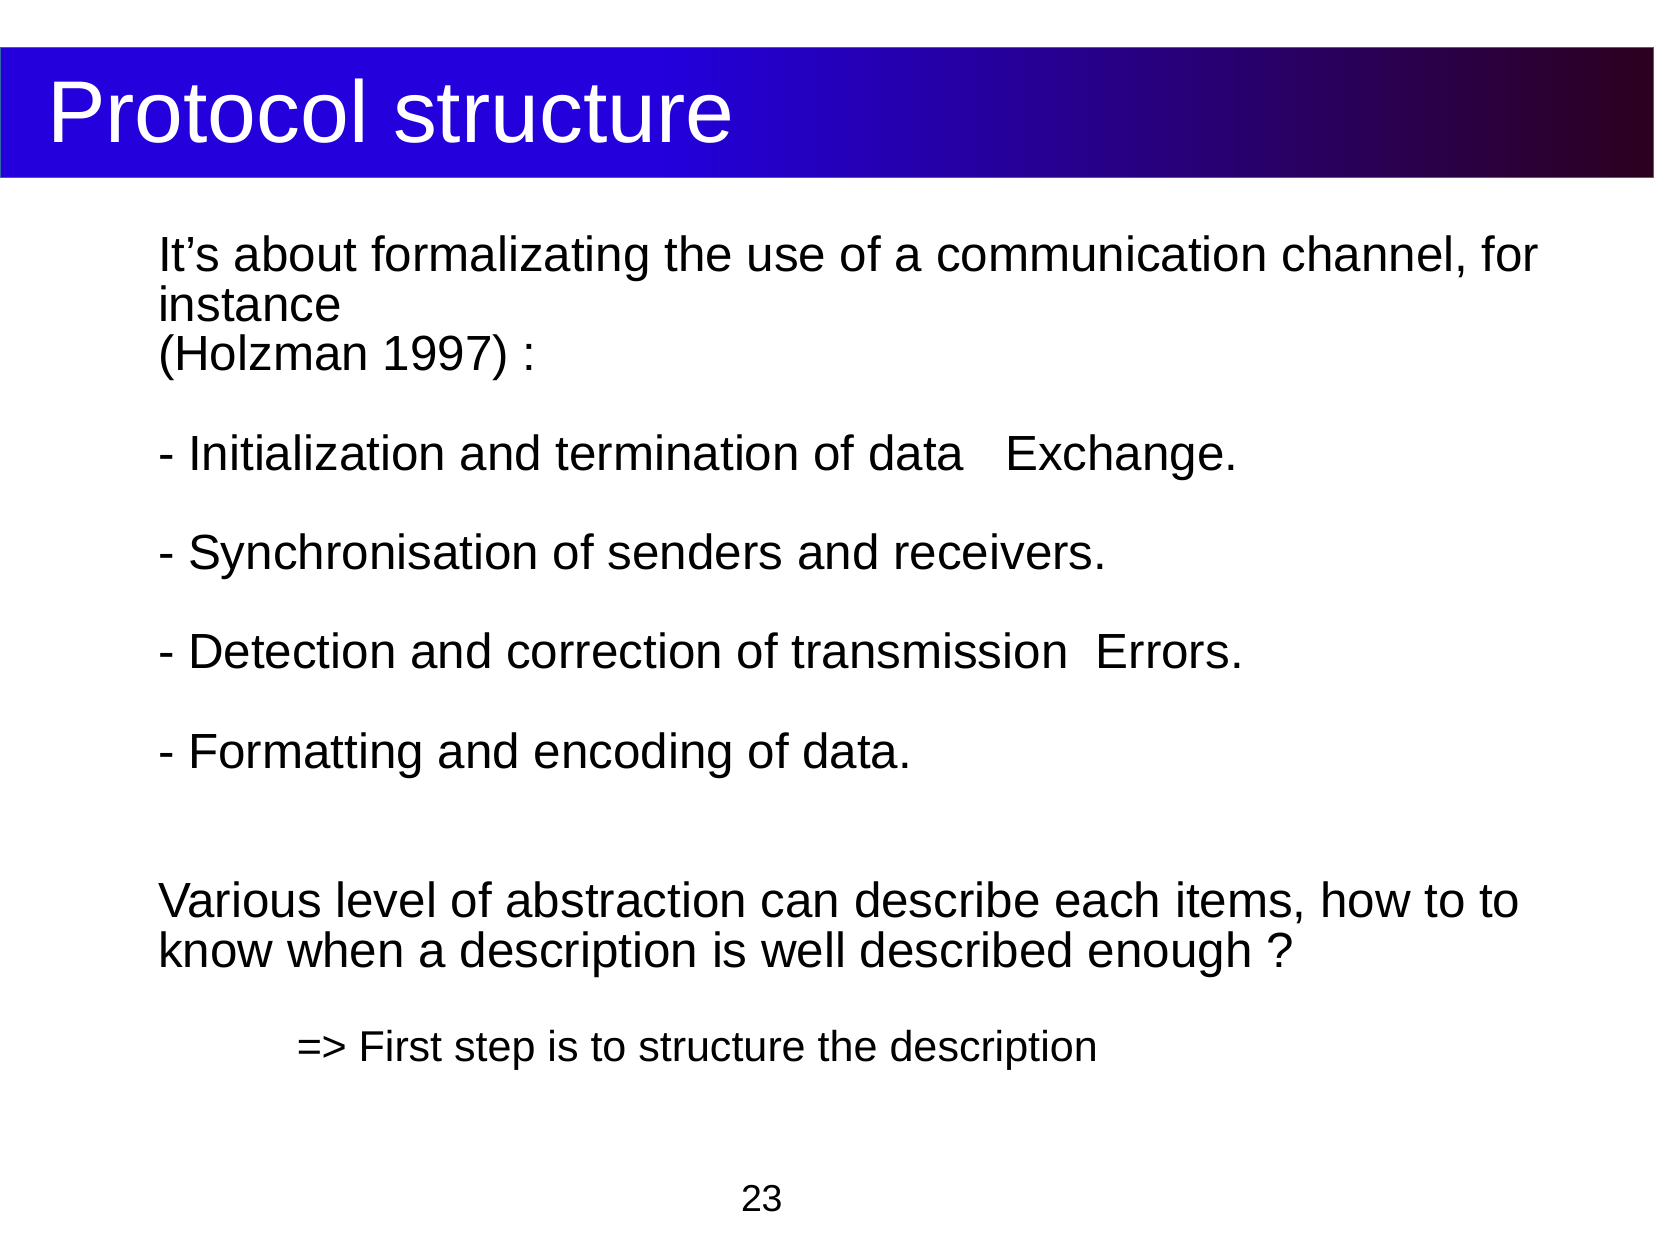

# Protocol structure
It’s about formalizating the use of a communication channel, for instance
(Holzman 1997) :
- Initialization and termination of data Exchange.
- Synchronisation of senders and receivers.
- Detection and correction of transmission Errors.
- Formatting and encoding of data.
Various level of abstraction can describe each items, how to to know when a description is well described enough ?
=> First step is to structure the description